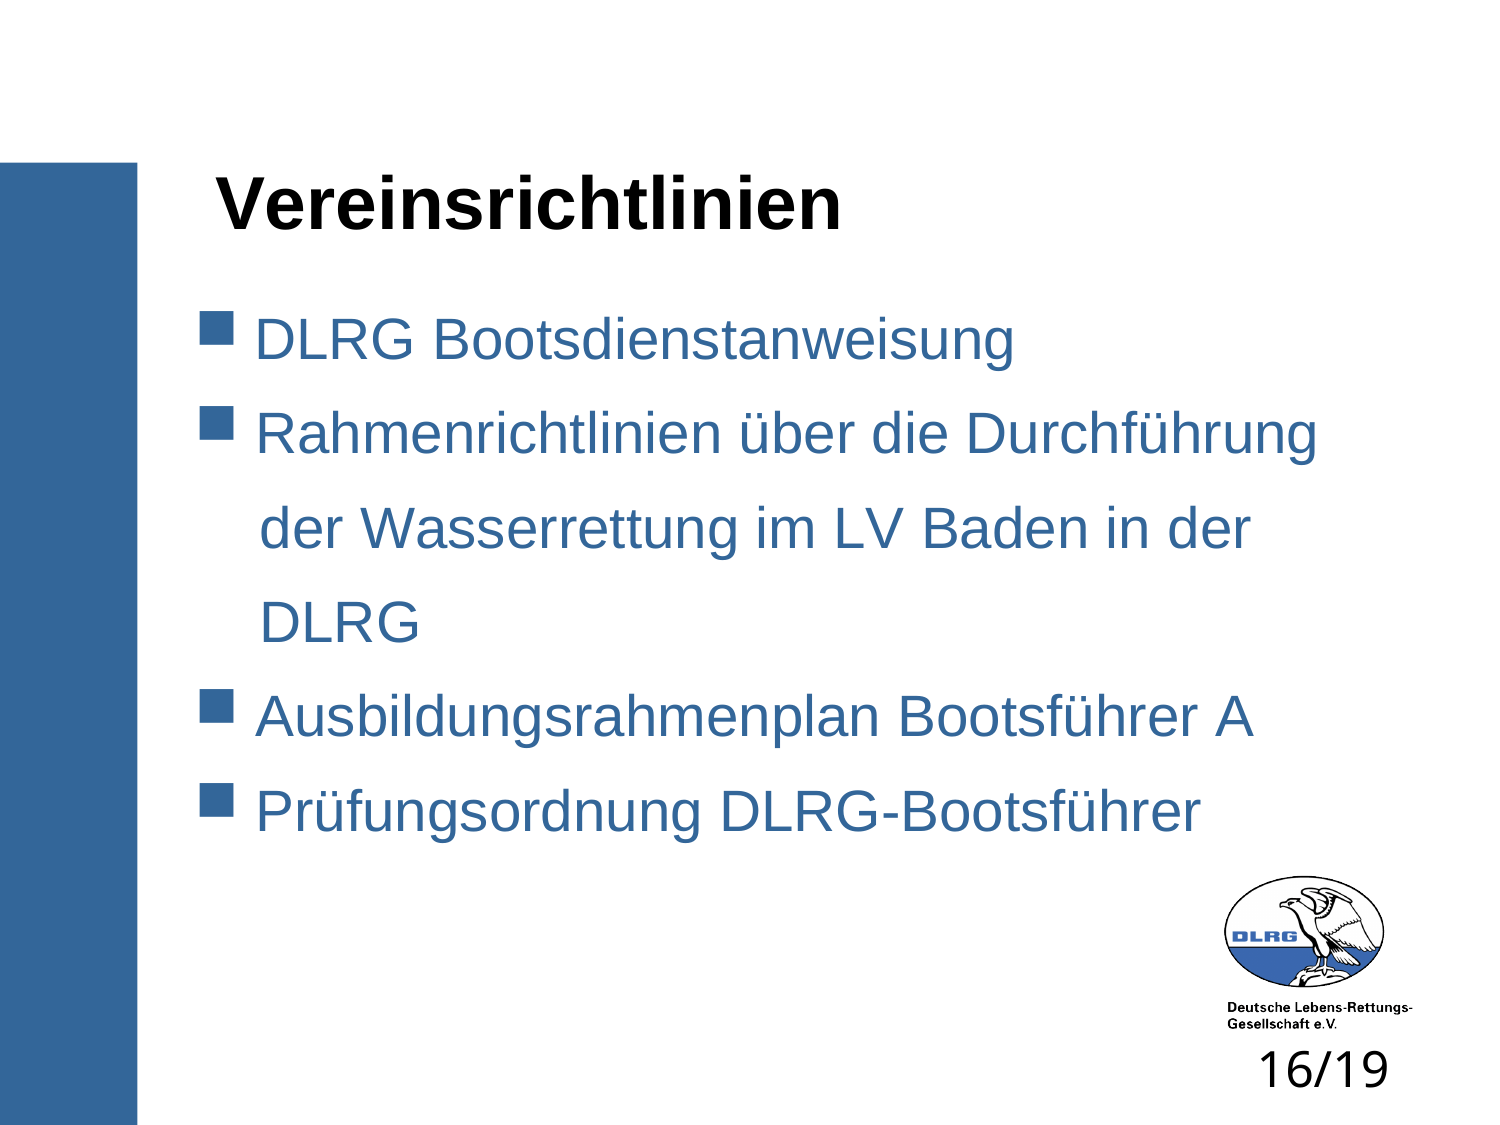

Vereinsrichtlinien
 DLRG Bootsdienstanweisung
 Rahmenrichtlinien über die Durchführung der Wasserrettung im LV Baden in der DLRG
 Ausbildungsrahmenplan Bootsführer A
 Prüfungsordnung DLRG-Bootsführer